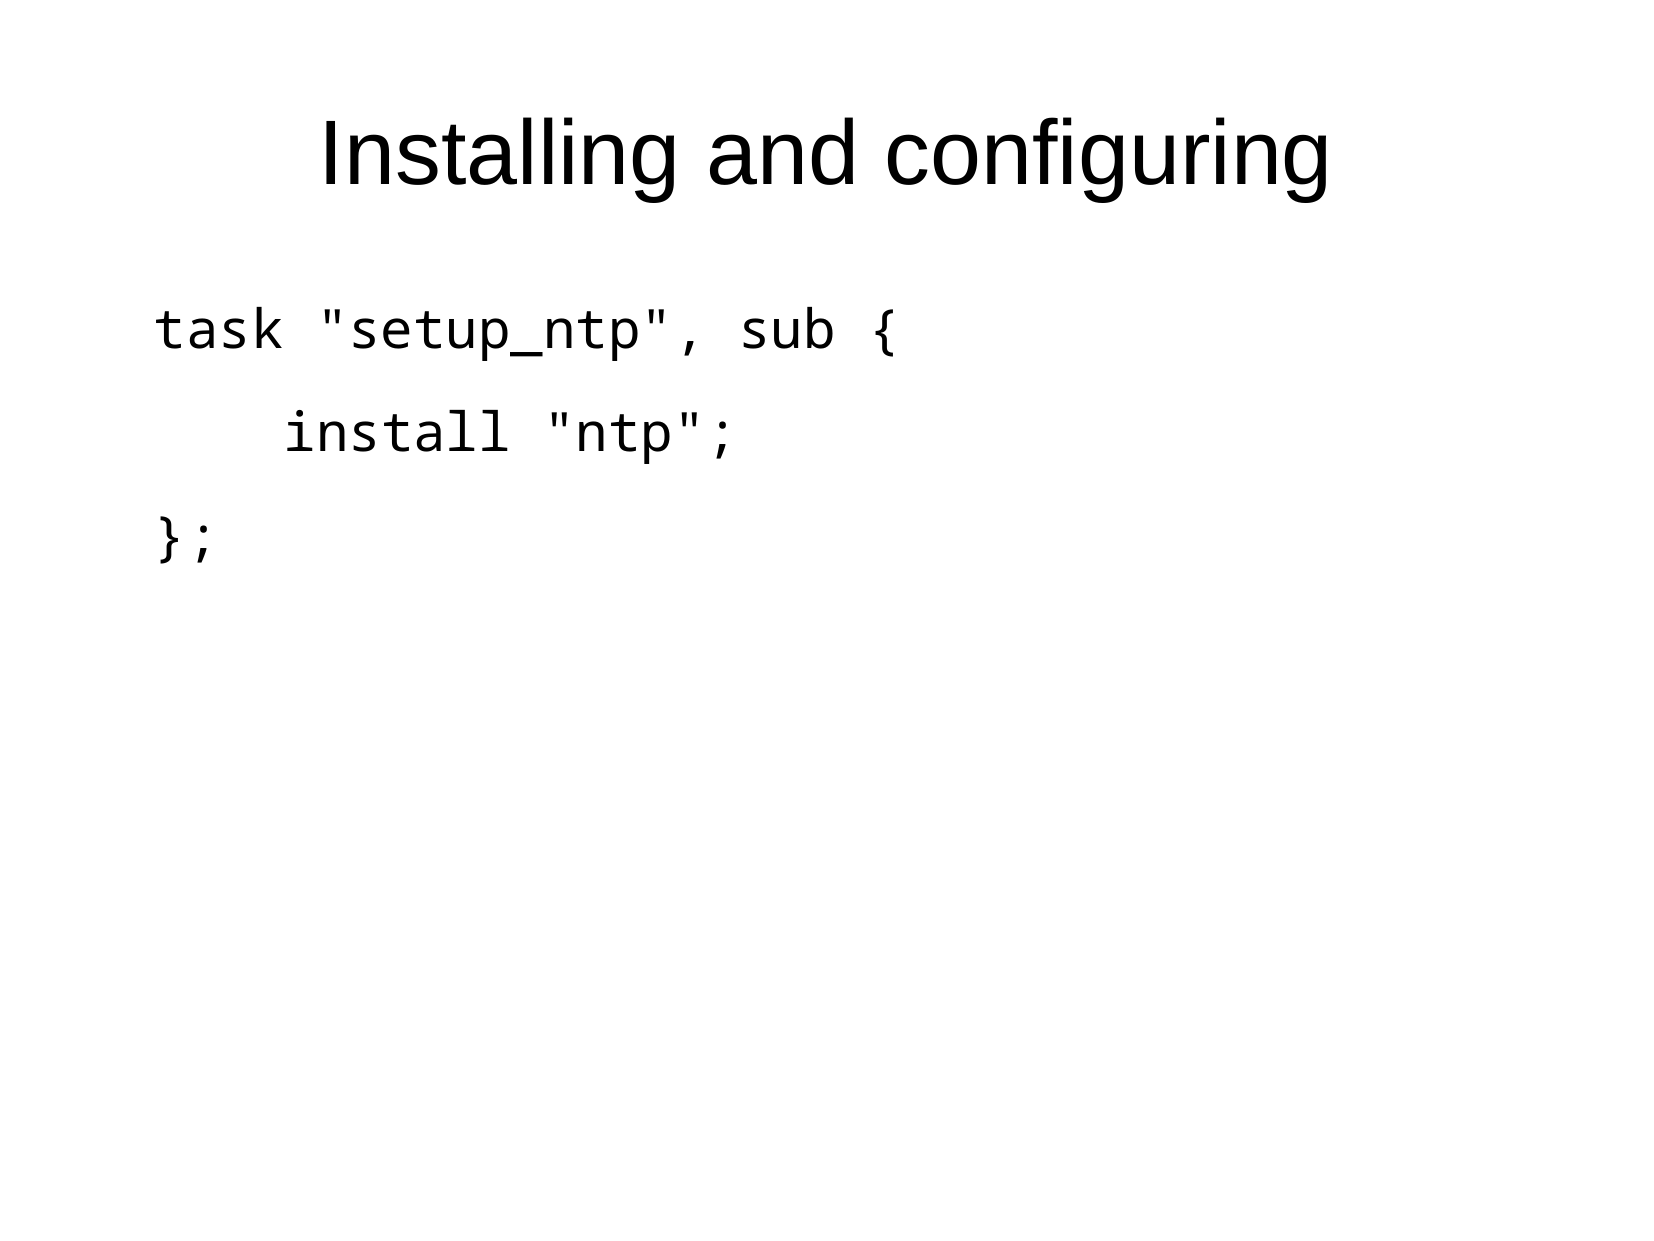

# Installing and configuring
task "setup_ntp", sub {
 install "ntp";
};